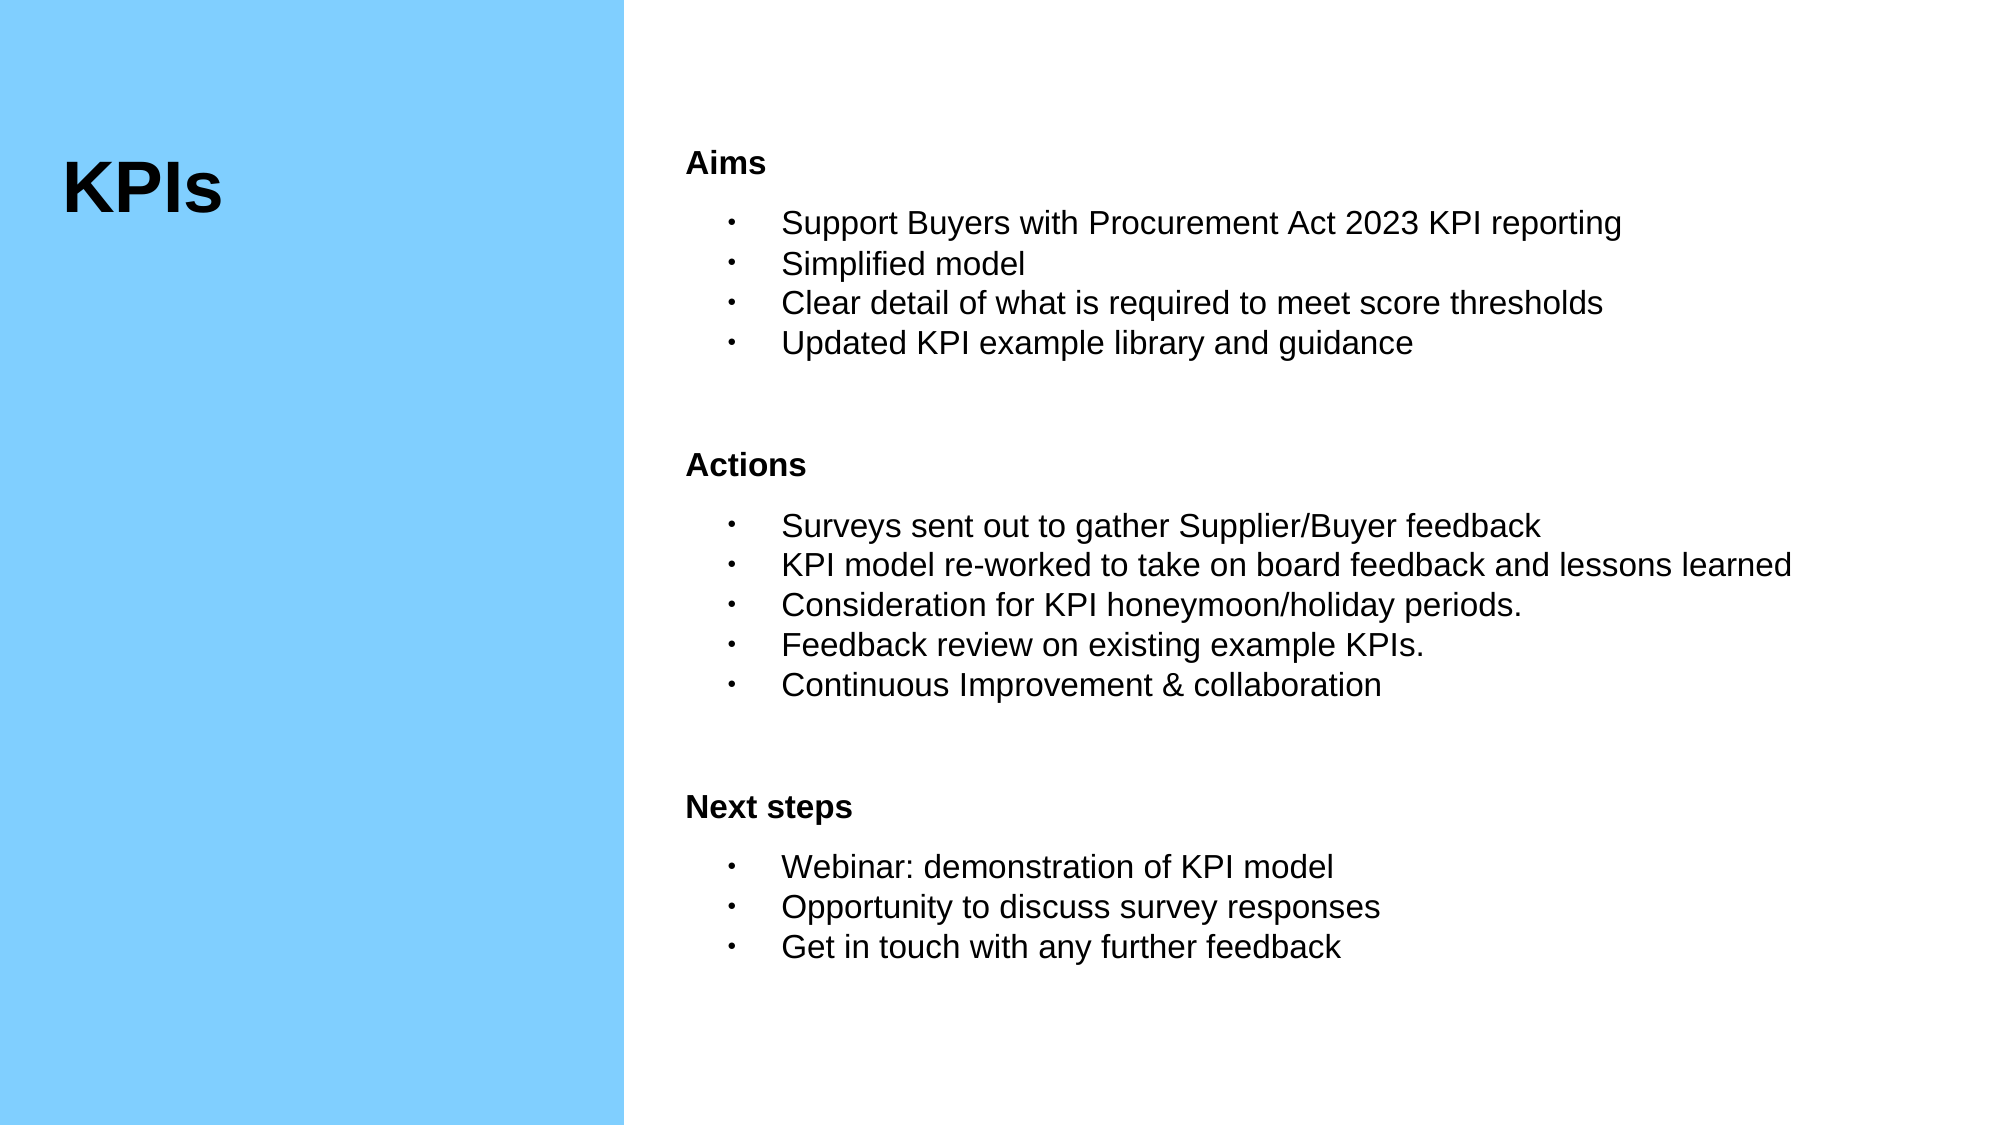

# Aims
Support Buyers with Procurement Act 2023 KPI reporting
Simplified model
Clear detail of what is required to meet score thresholds
Updated KPI example library and guidance
Actions
Surveys sent out to gather Supplier/Buyer feedback
KPI model re-worked to take on board feedback and lessons learned
Consideration for KPI honeymoon/holiday periods.
Feedback review on existing example KPIs.
Continuous Improvement & collaboration
Next steps
Webinar: demonstration of KPI model
Opportunity to discuss survey responses
Get in touch with any further feedback
KPIs